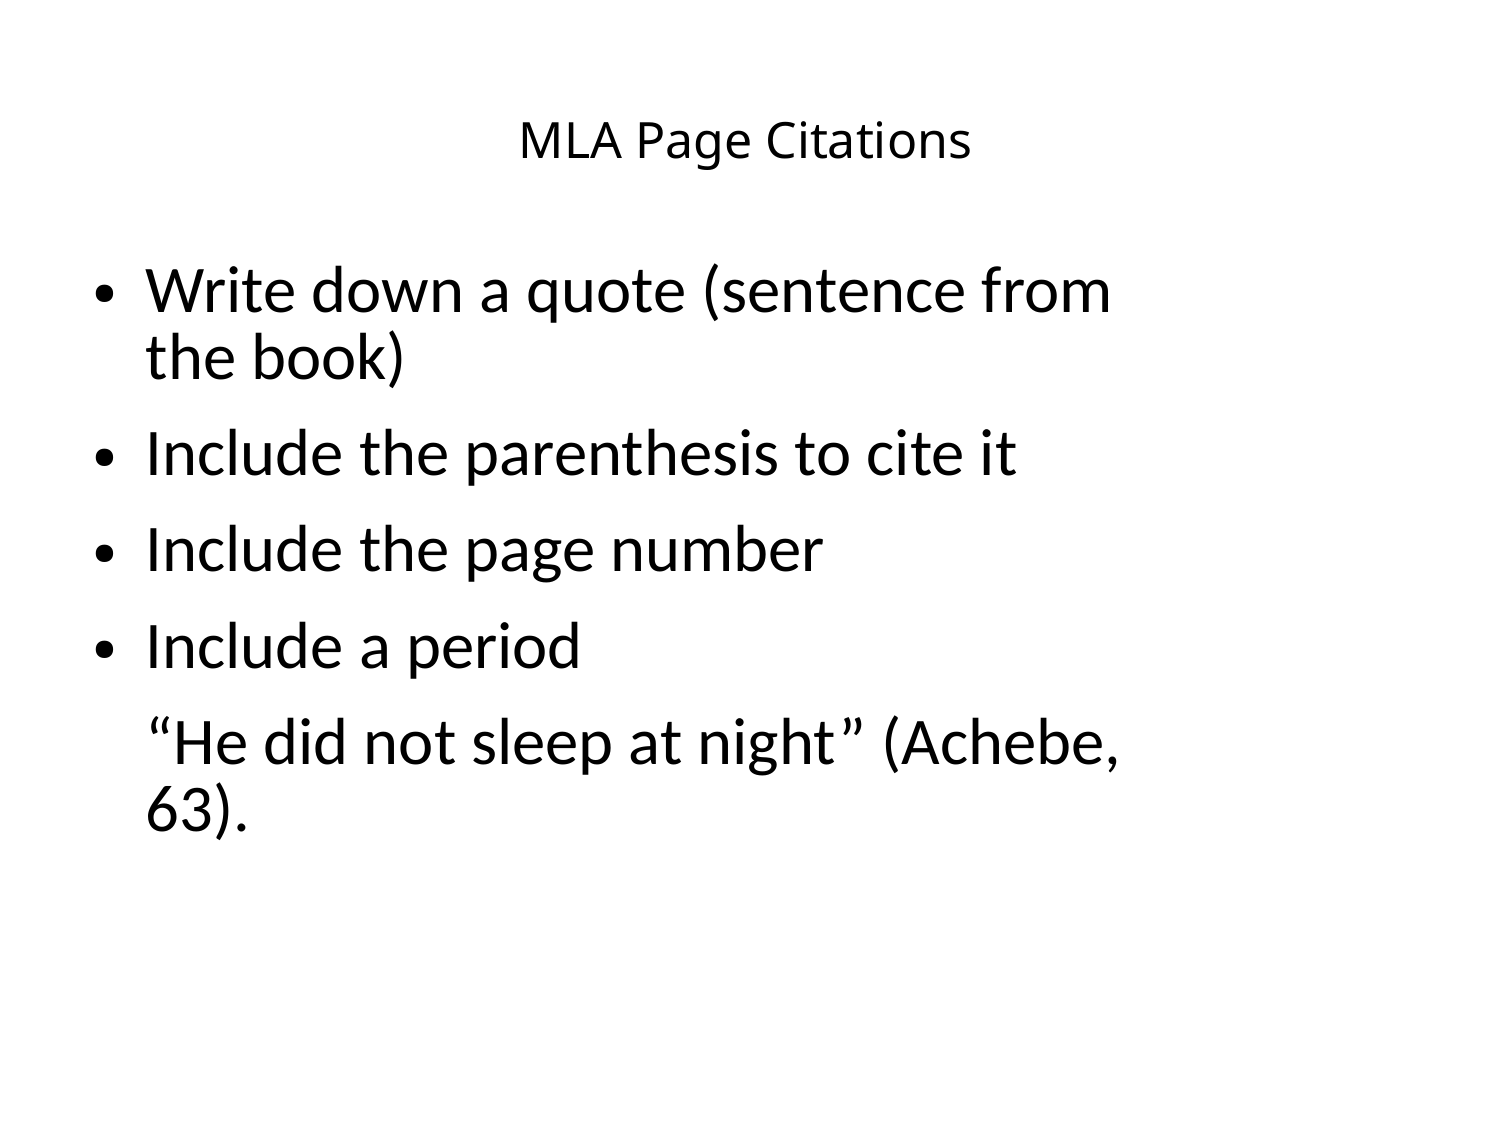

# MLA Page Citations
Write down a quote (sentence from the book)
Include the parenthesis to cite it
Include the page number
Include a period
“He did not sleep at night” (Achebe, 63).